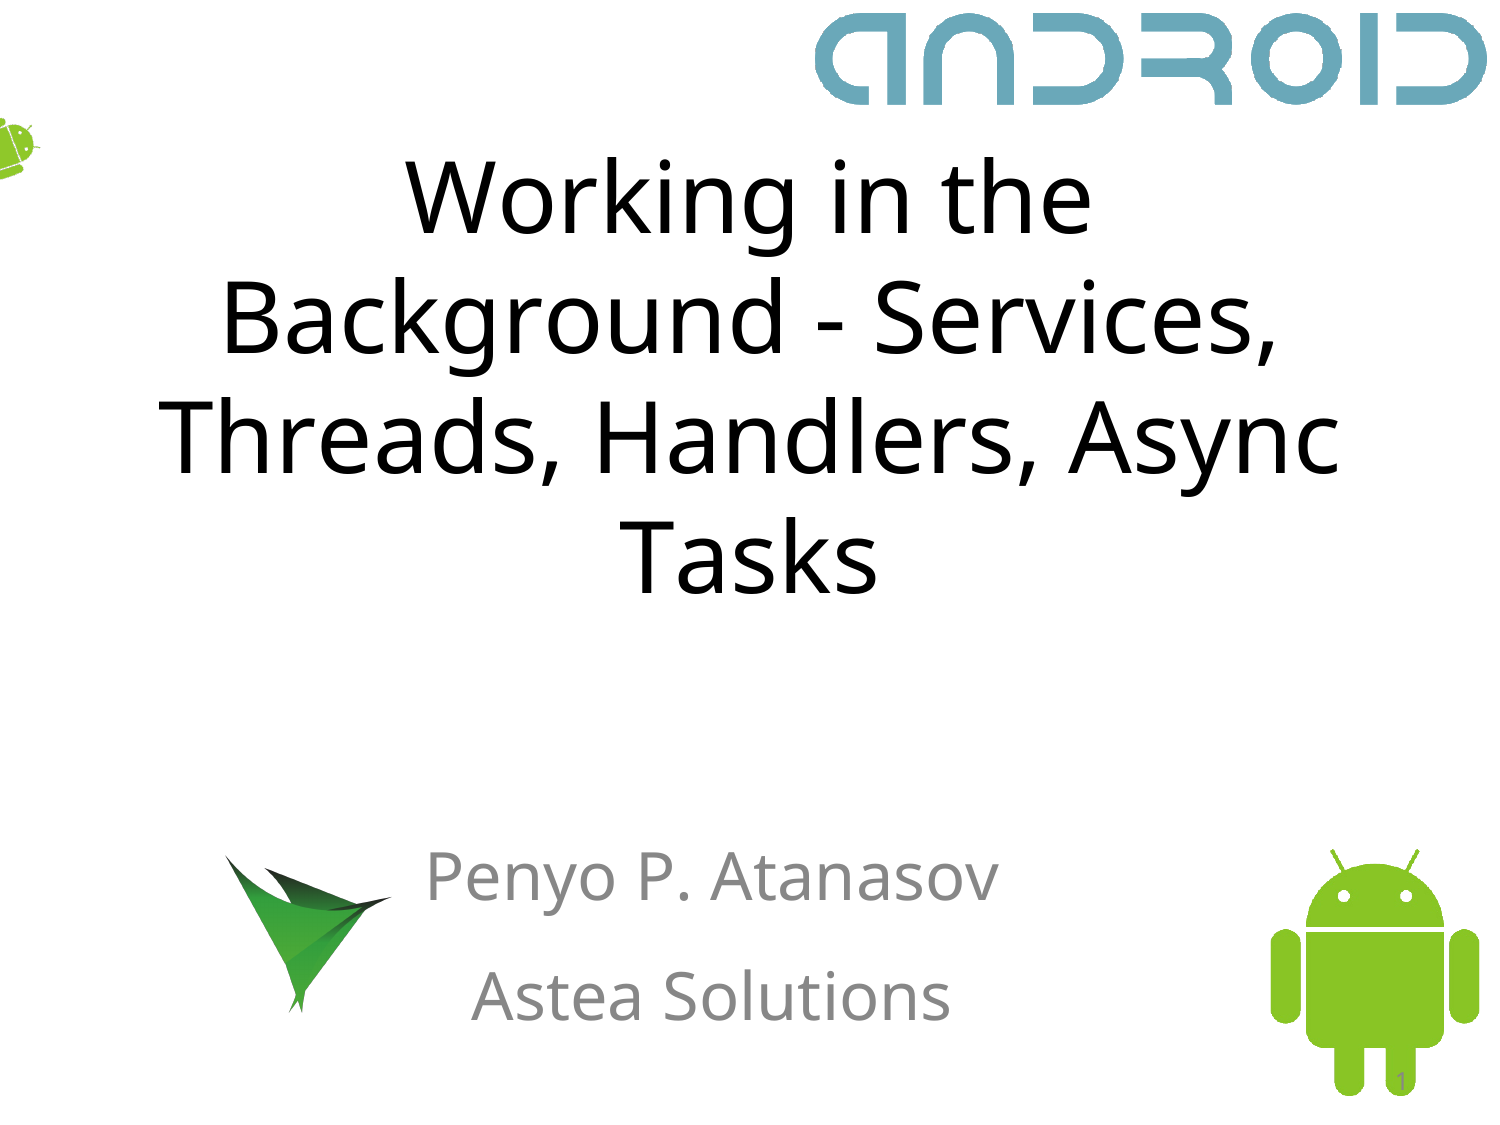

# Working in the Background - Services, Threads, Handlers, Async Tasks
Penyo P. Atanasov
Astea Solutions